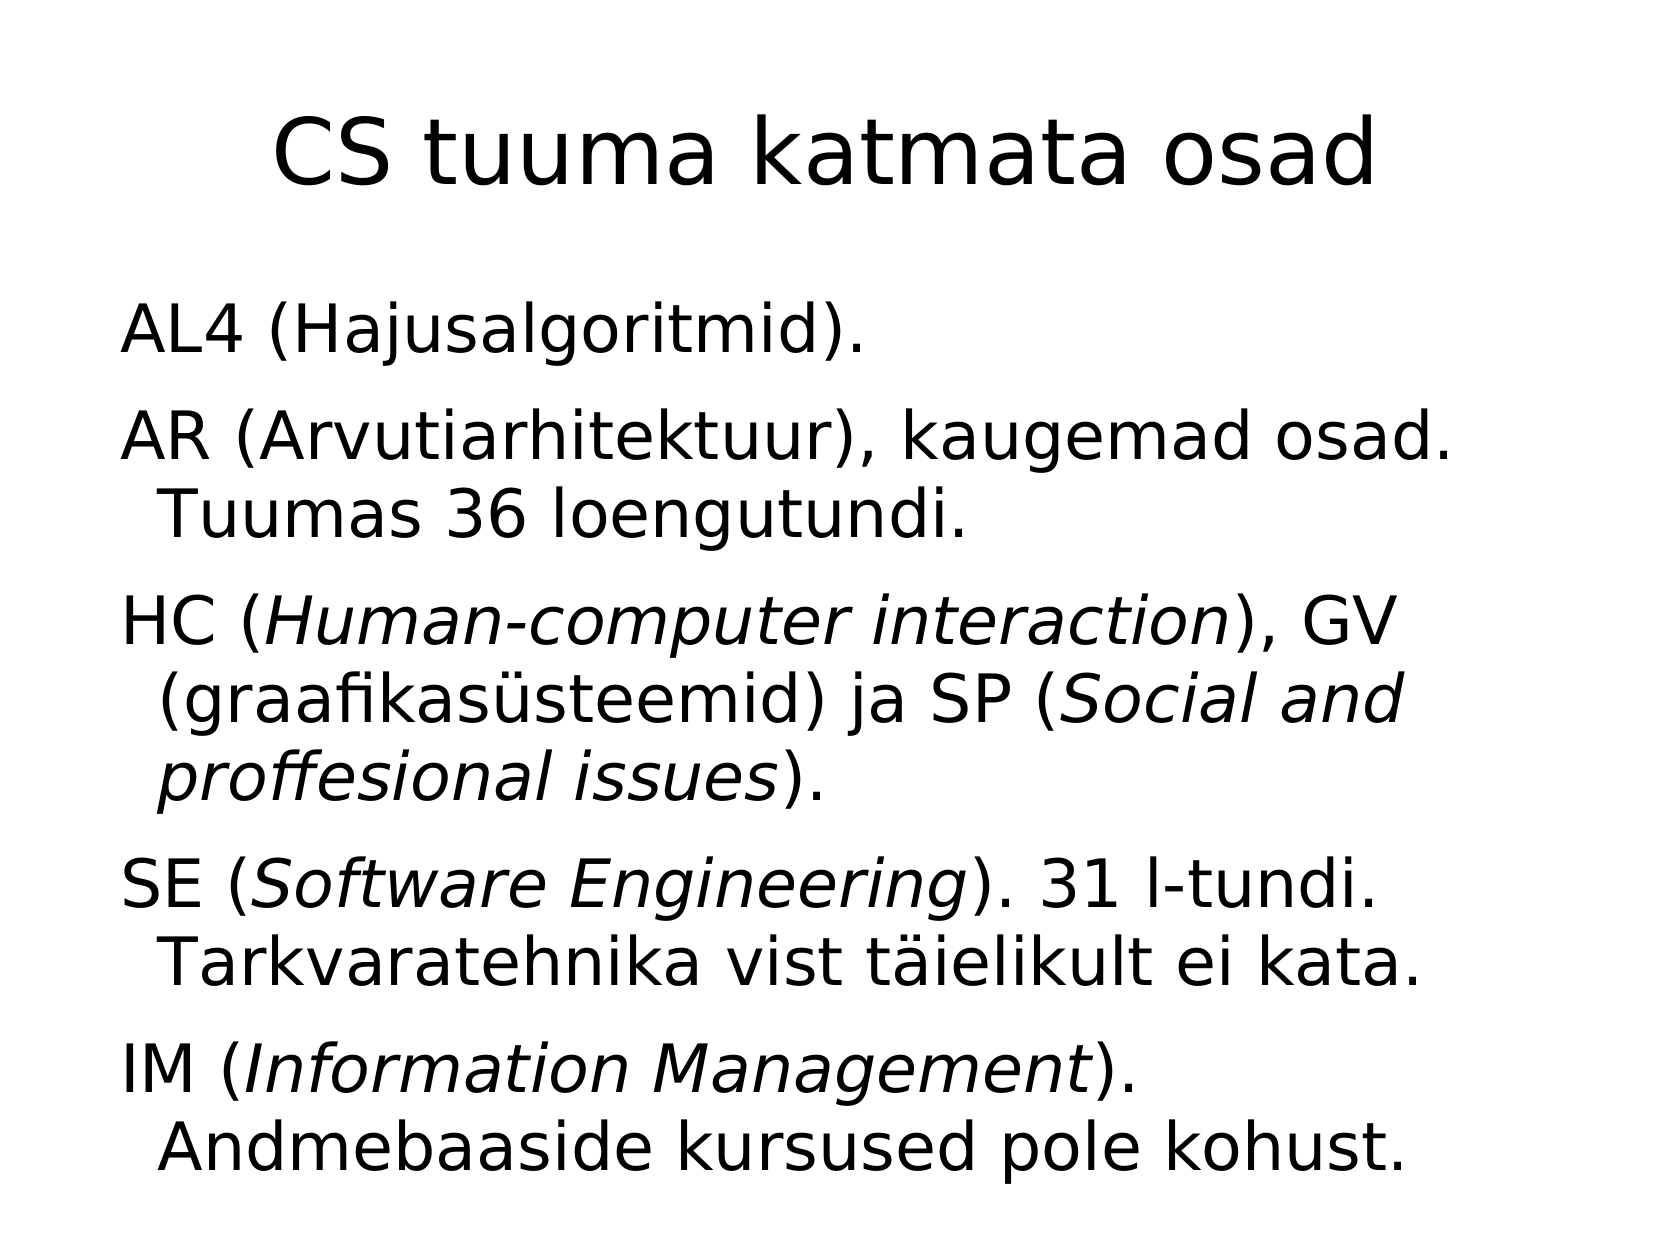

# CS tuuma katmata osad
AL4 (Hajusalgoritmid).
AR (Arvutiarhitektuur), kaugemad osad. Tuumas 36 loengutundi.
HC (Human-computer interaction), GV (graafikasüsteemid) ja SP (Social and proffesional issues).
SE (Software Engineering). 31 l-tundi. Tarkvaratehnika vist täielikult ei kata.
IM (Information Management). Andmebaaside kursused pole kohust.